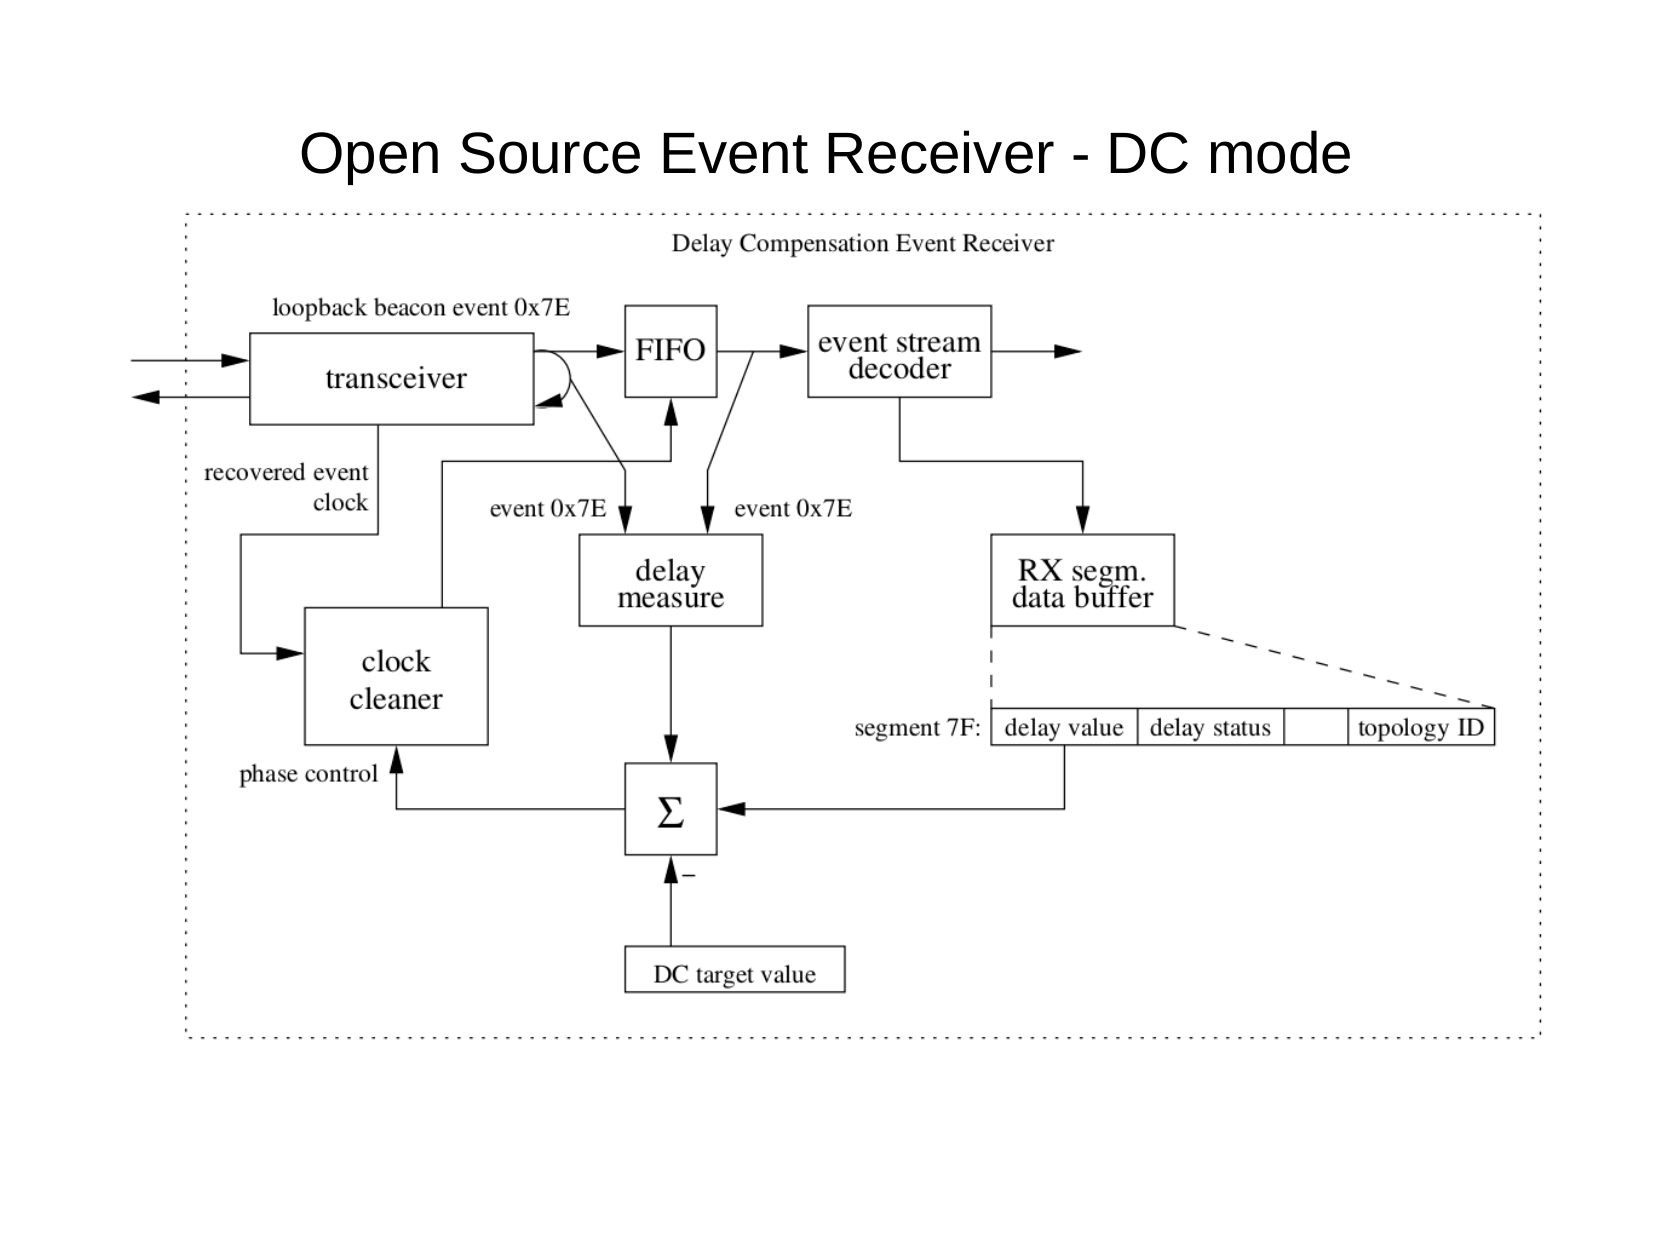

# Open Source Event Receiver - DC mode